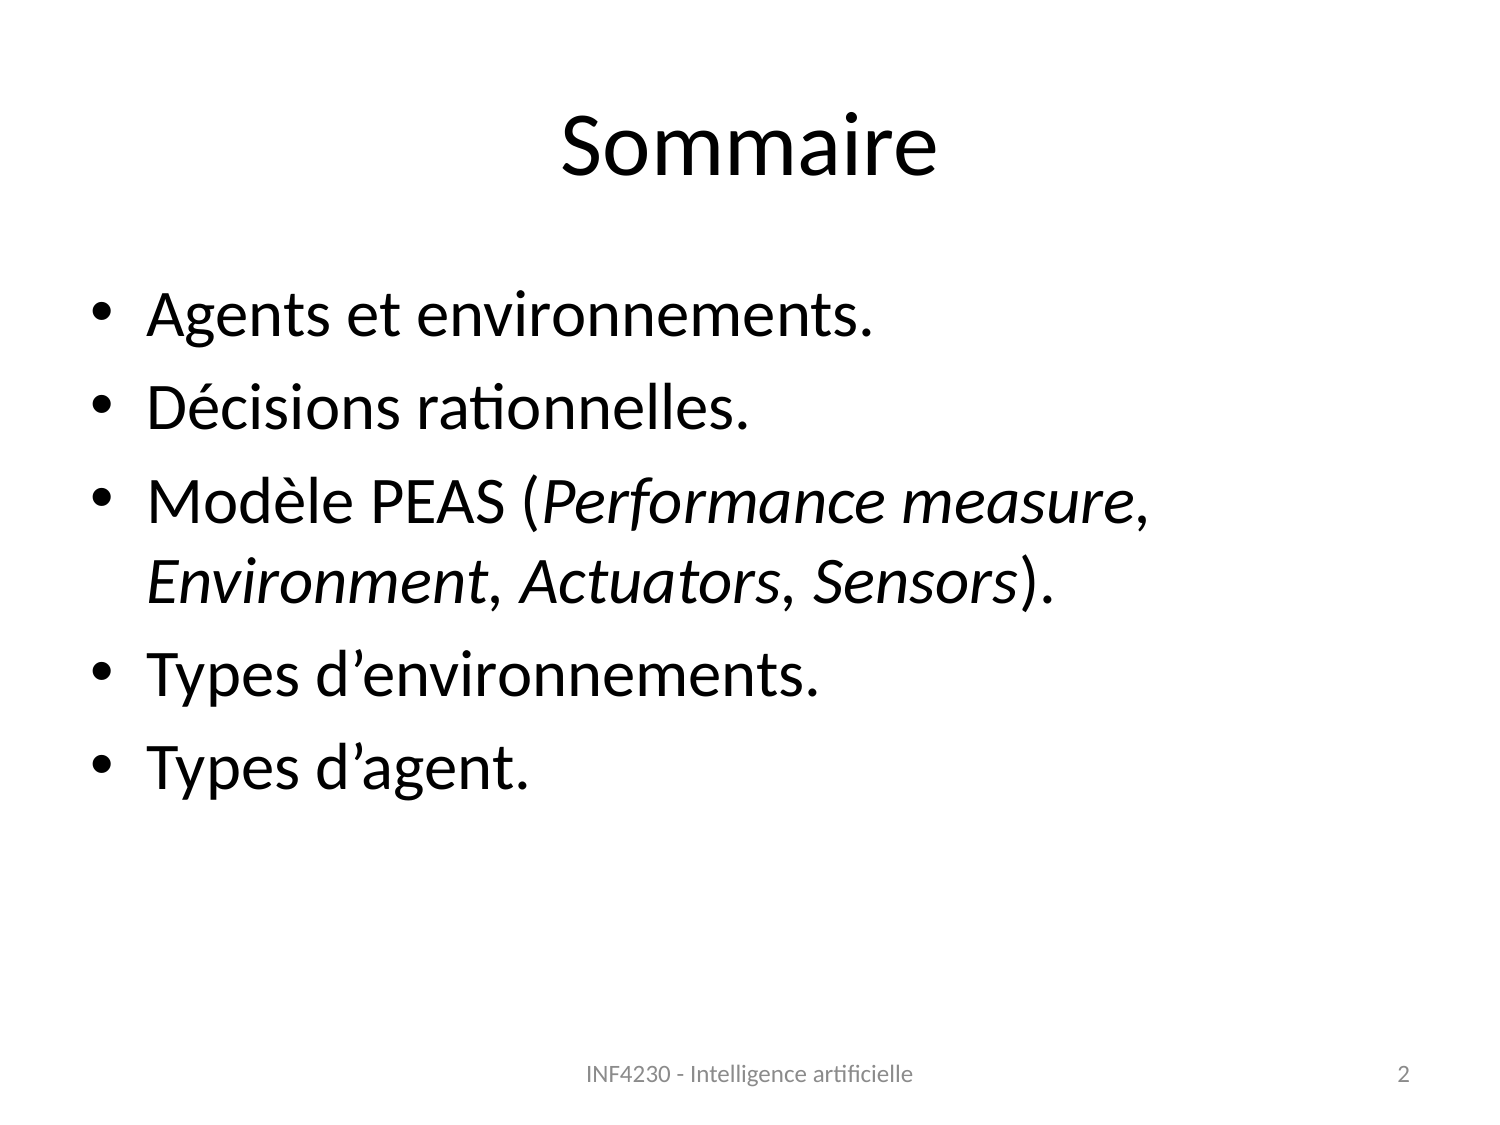

# Sommaire
Agents et environnements.
Décisions rationnelles.
Modèle PEAS (Performance measure, Environment, Actuators, Sensors).
Types d’environnements.
Types d’agent.
INF4230 - Intelligence artificielle